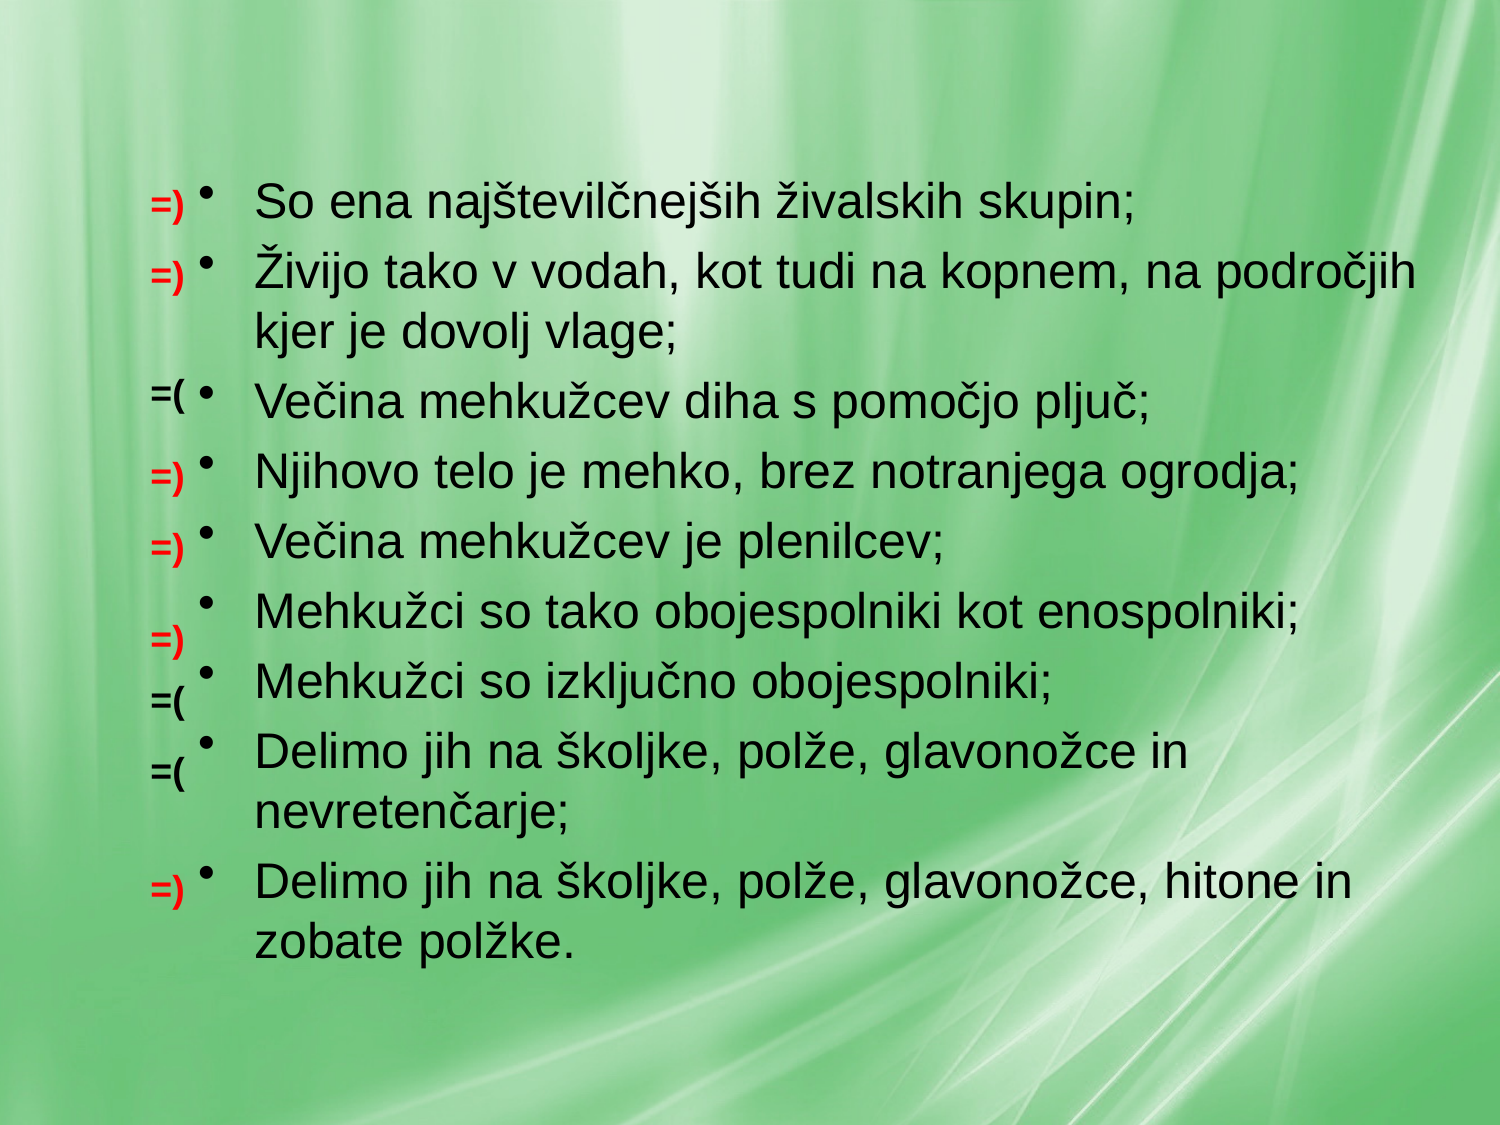

# So ena najštevilčnejših živalskih skupin;
Živijo tako v vodah, kot tudi na kopnem, na področjih kjer je dovolj vlage;
Večina mehkužcev diha s pomočjo pljuč;
Njihovo telo je mehko, brez notranjega ogrodja;
Večina mehkužcev je plenilcev;
Mehkužci so tako obojespolniki kot enospolniki;
Mehkužci so izključno obojespolniki;
Delimo jih na školjke, polže, glavonožce in nevretenčarje;
Delimo jih na školjke, polže, glavonožce, hitone in zobate polžke.
=)
=)
=(
=)
=)
=)
=(
=(
=)